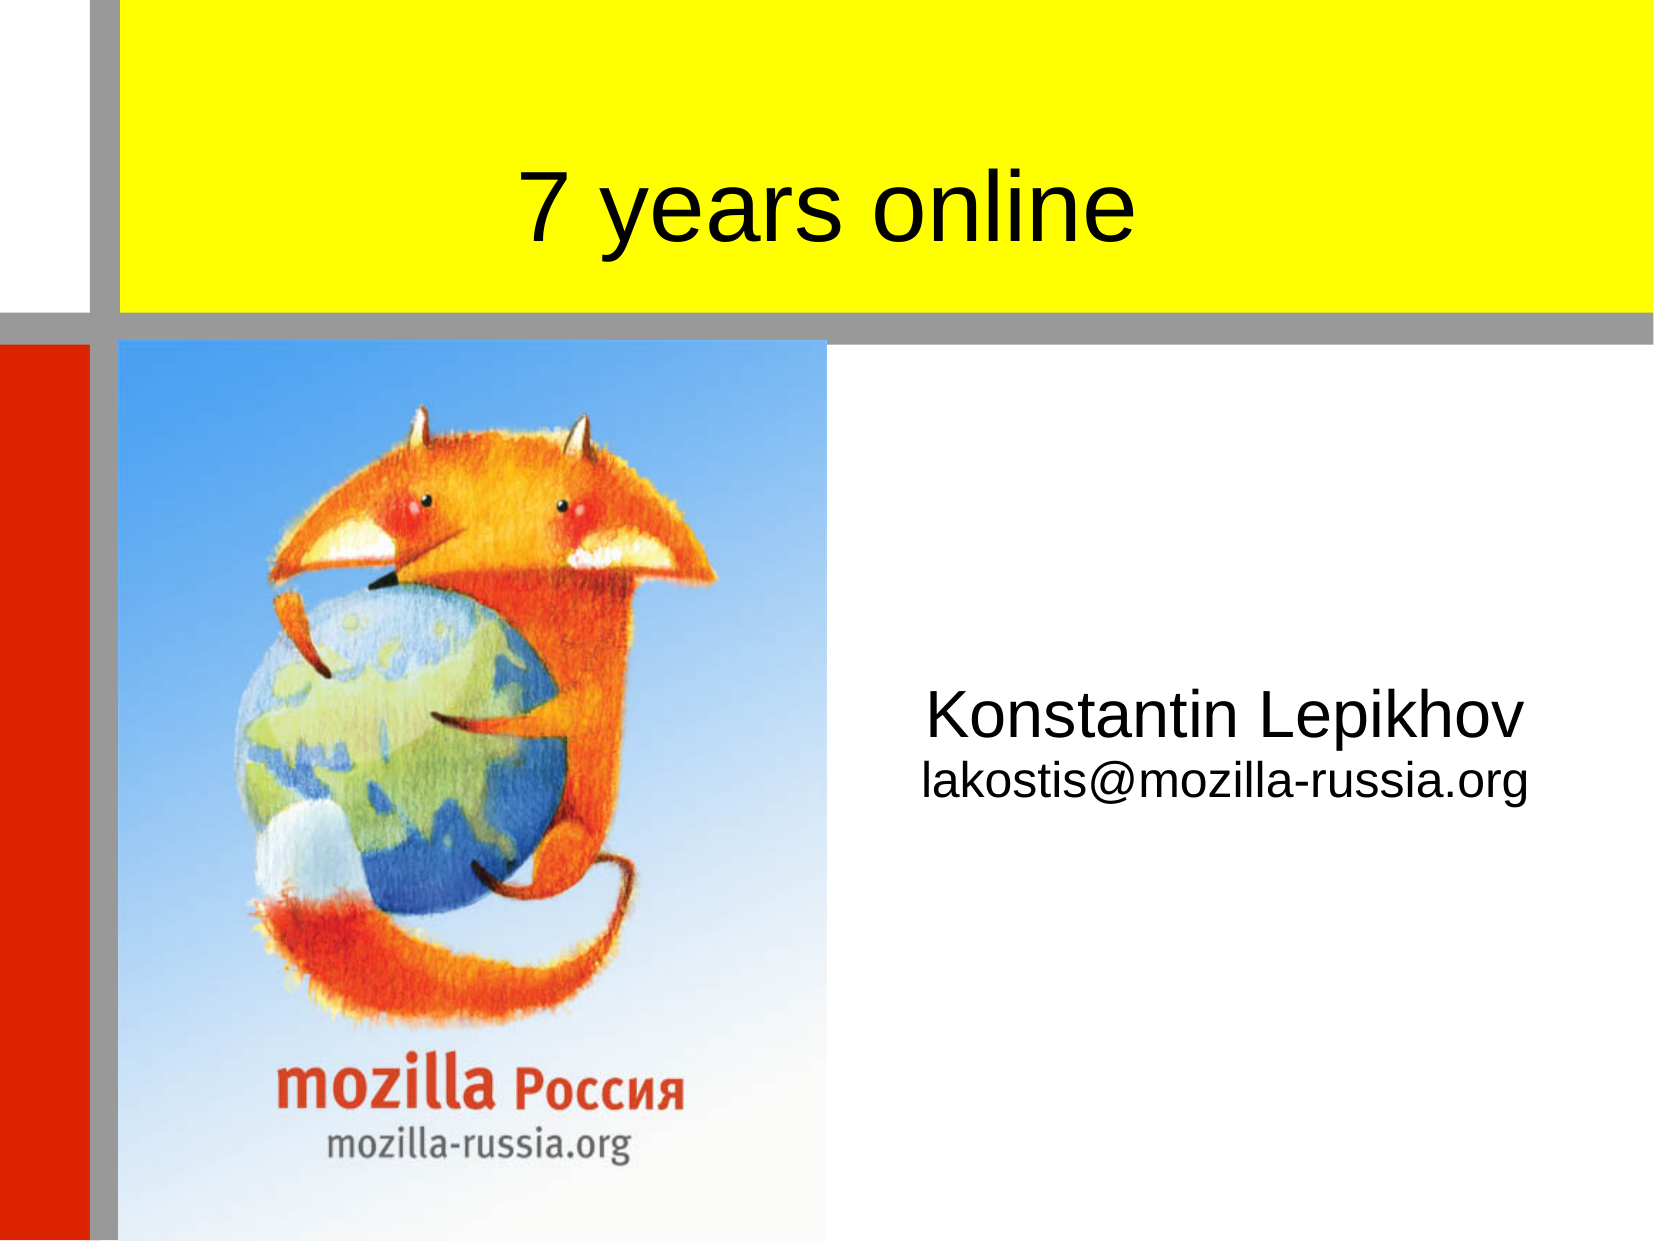

# 7 years online
Konstantin Lepikhov
lakostis@mozilla-russia.org